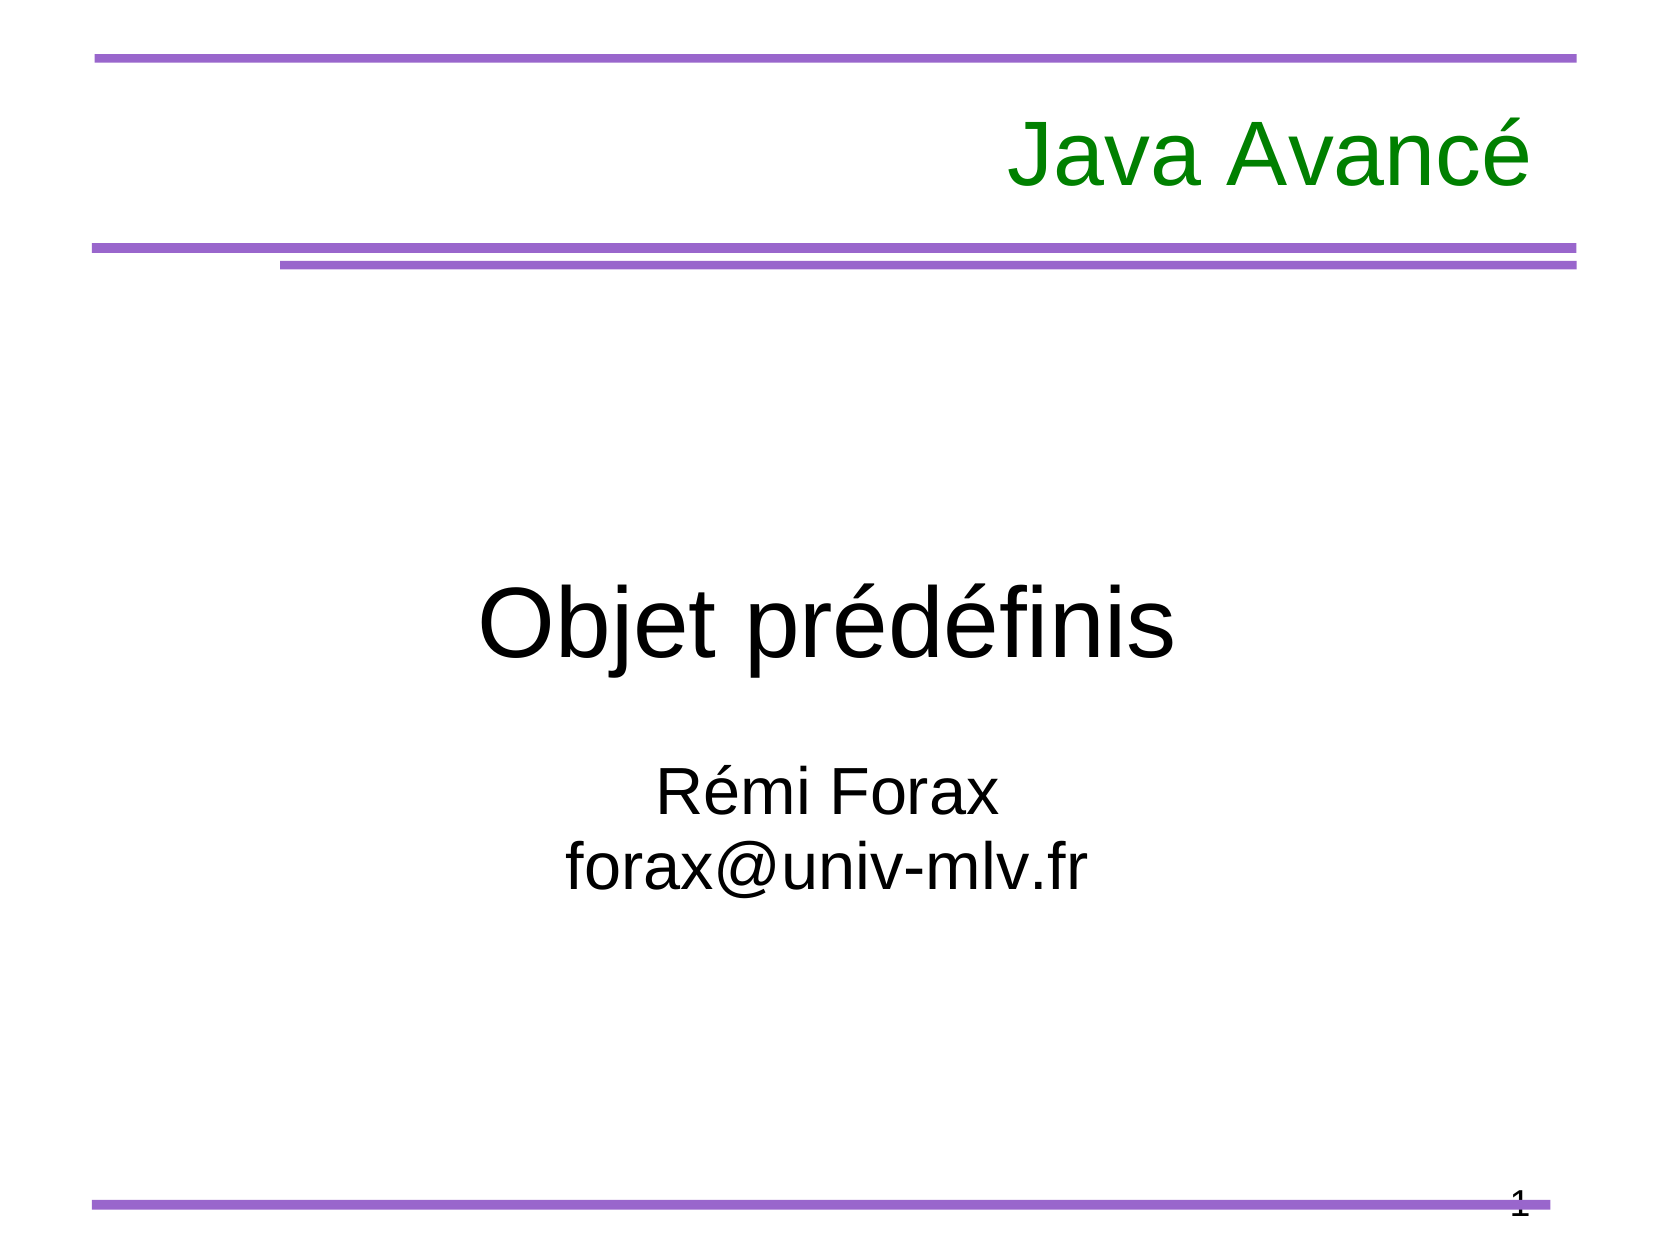

# Java Avancé
Objet prédéfinis
Rémi Forax
forax@univ-mlv.fr